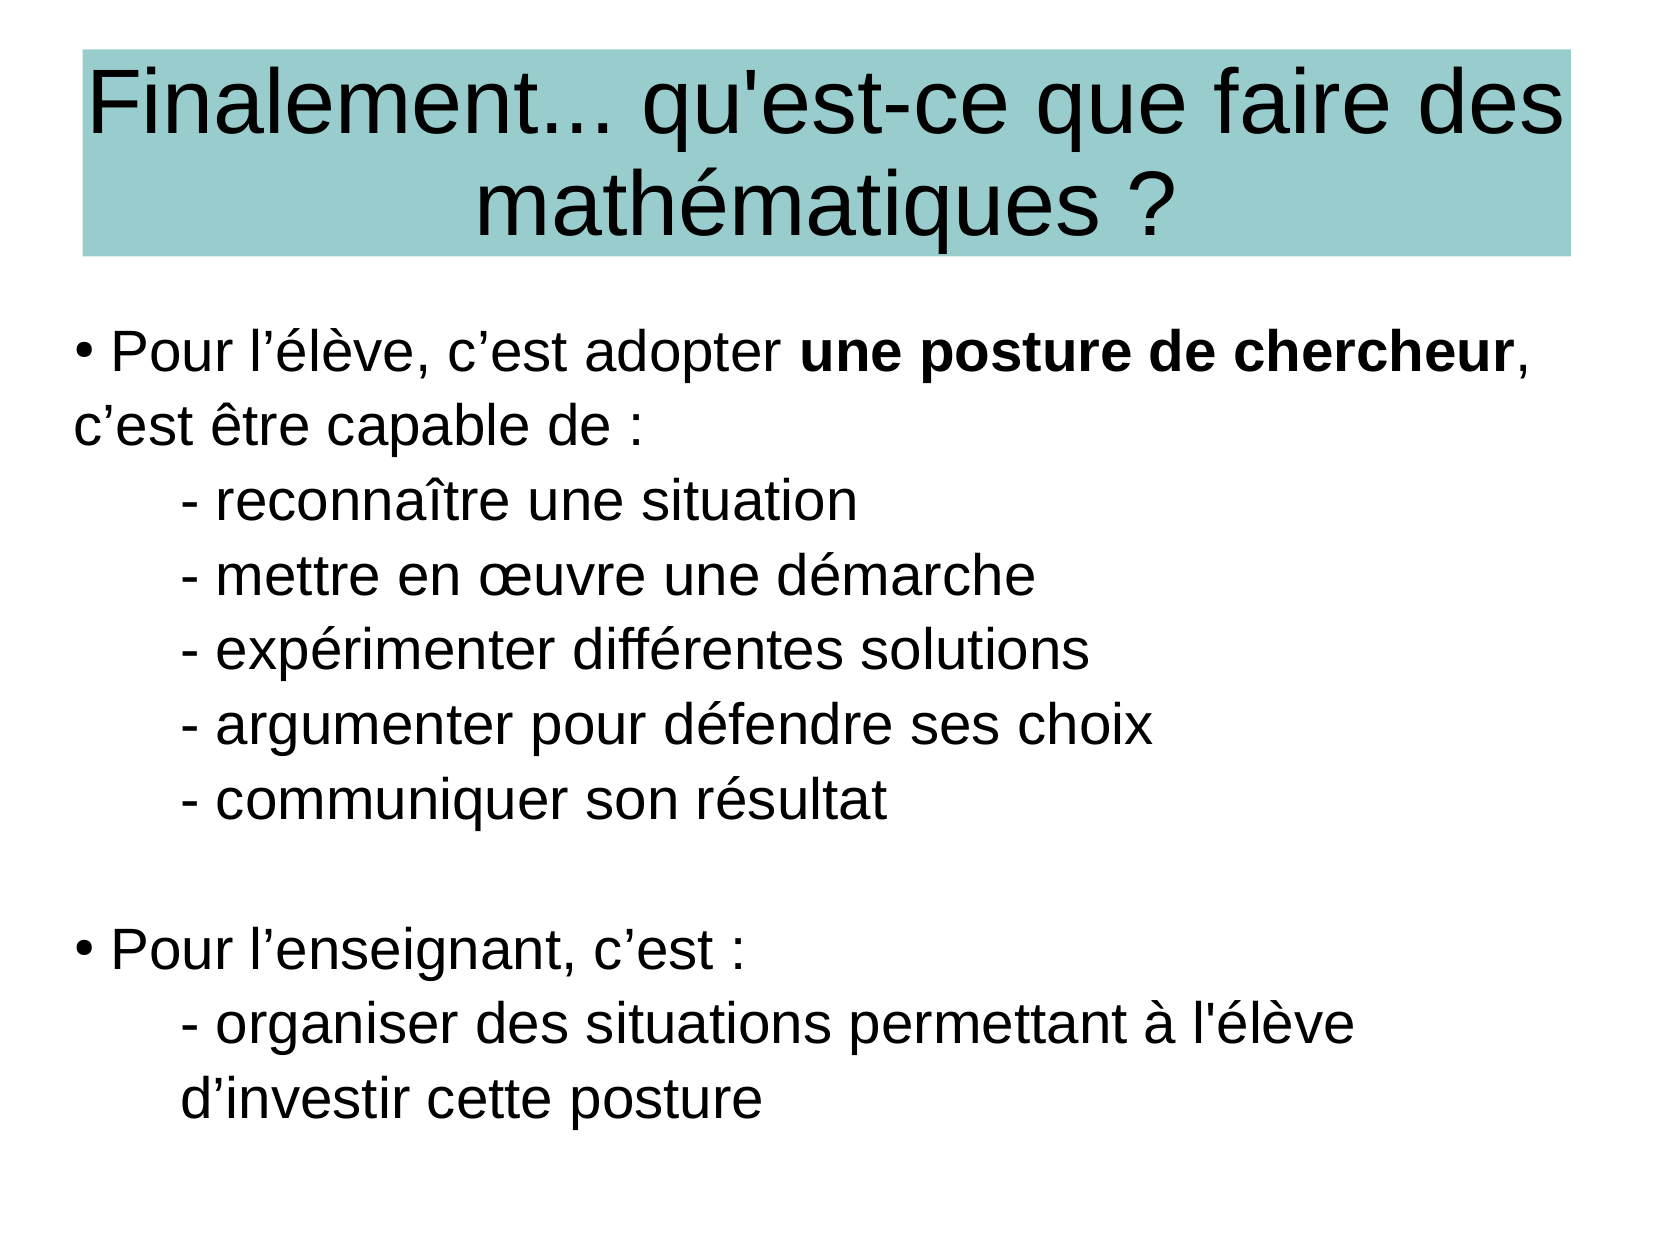

# Finalement... qu'est-ce que faire des mathématiques ?
 Pour l’élève, c’est adopter une posture de chercheur, c’est être capable de :
- reconnaître une situation
- mettre en œuvre une démarche
- expérimenter différentes solutions
- argumenter pour défendre ses choix
- communiquer son résultat
 Pour l’enseignant, c’est :
- organiser des situations permettant à l'élève d’investir cette posture